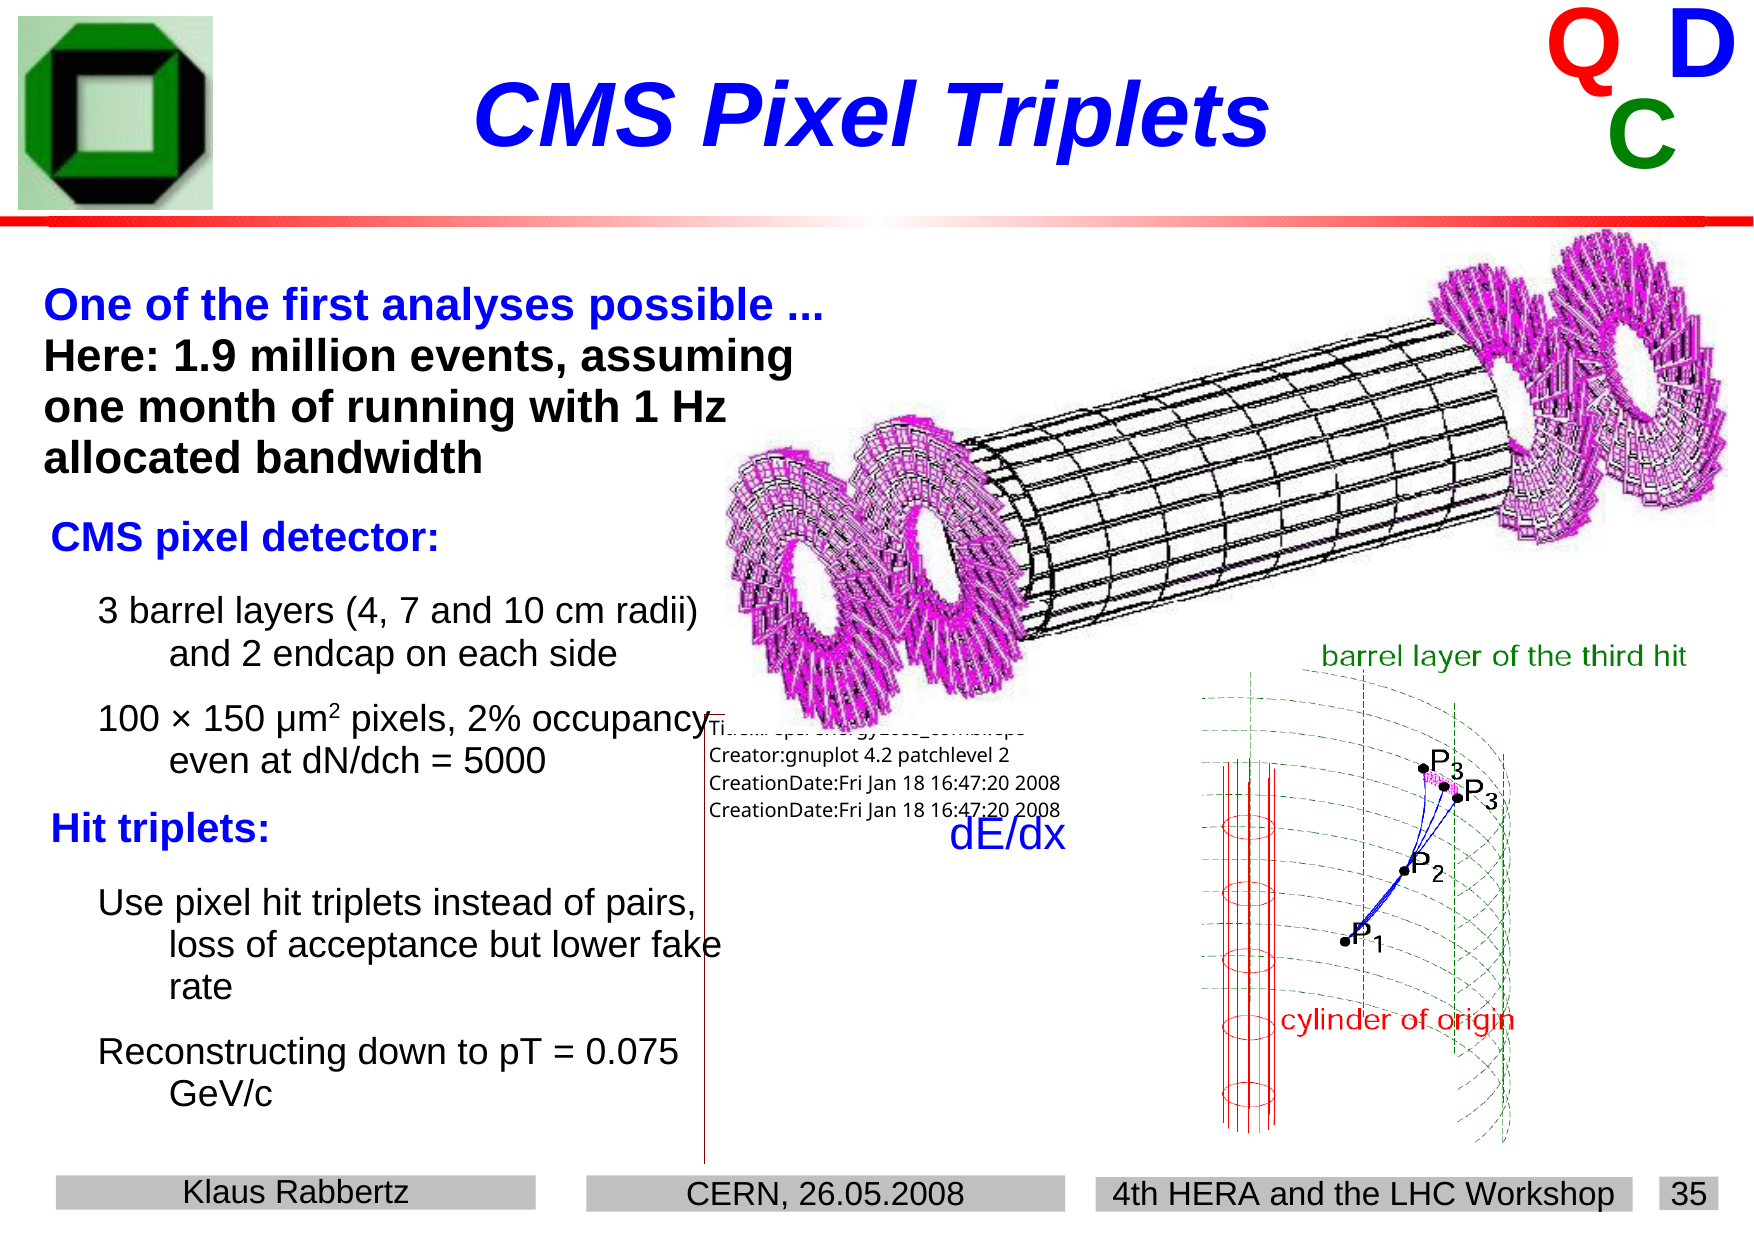

# CMS Pixel Triplets
One of the first analyses possible ...
Here: 1.9 million events, assuming
one month of running with 1 Hz
allocated bandwidth
CMS pixel detector:
3 barrel layers (4, 7 and 10 cm radii) and 2 endcap on each side
100 × 150 μm2 pixels, 2% occupancy even at dN/dch = 5000
Hit triplets:
Use pixel hit triplets instead of pairs, loss of acceptance but lower fake rate
Reconstructing down to pT = 0.075 GeV/c
dE/dx